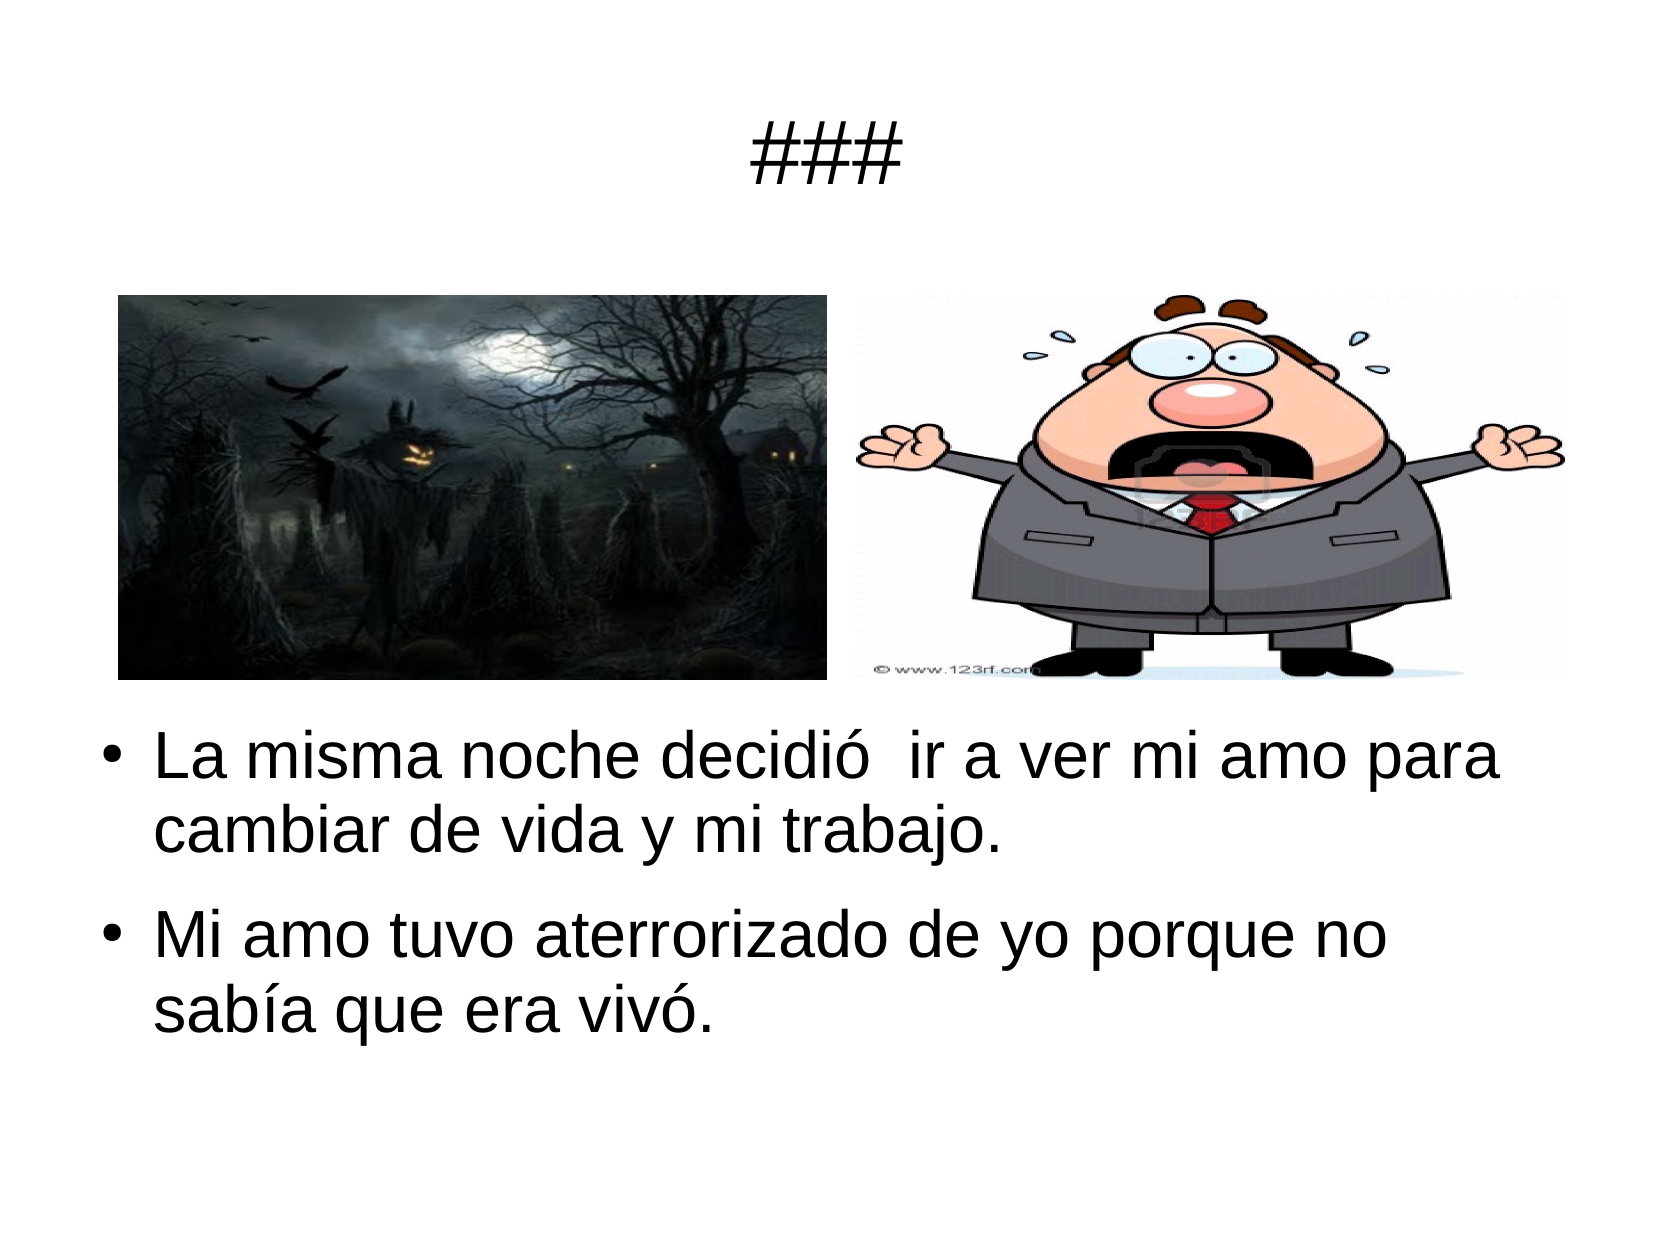

# ###
La misma noche decidió ir a ver mi amo para cambiar de vida y mi trabajo.
Mi amo tuvo aterrorizado de yo porque no sabía que era vivó.